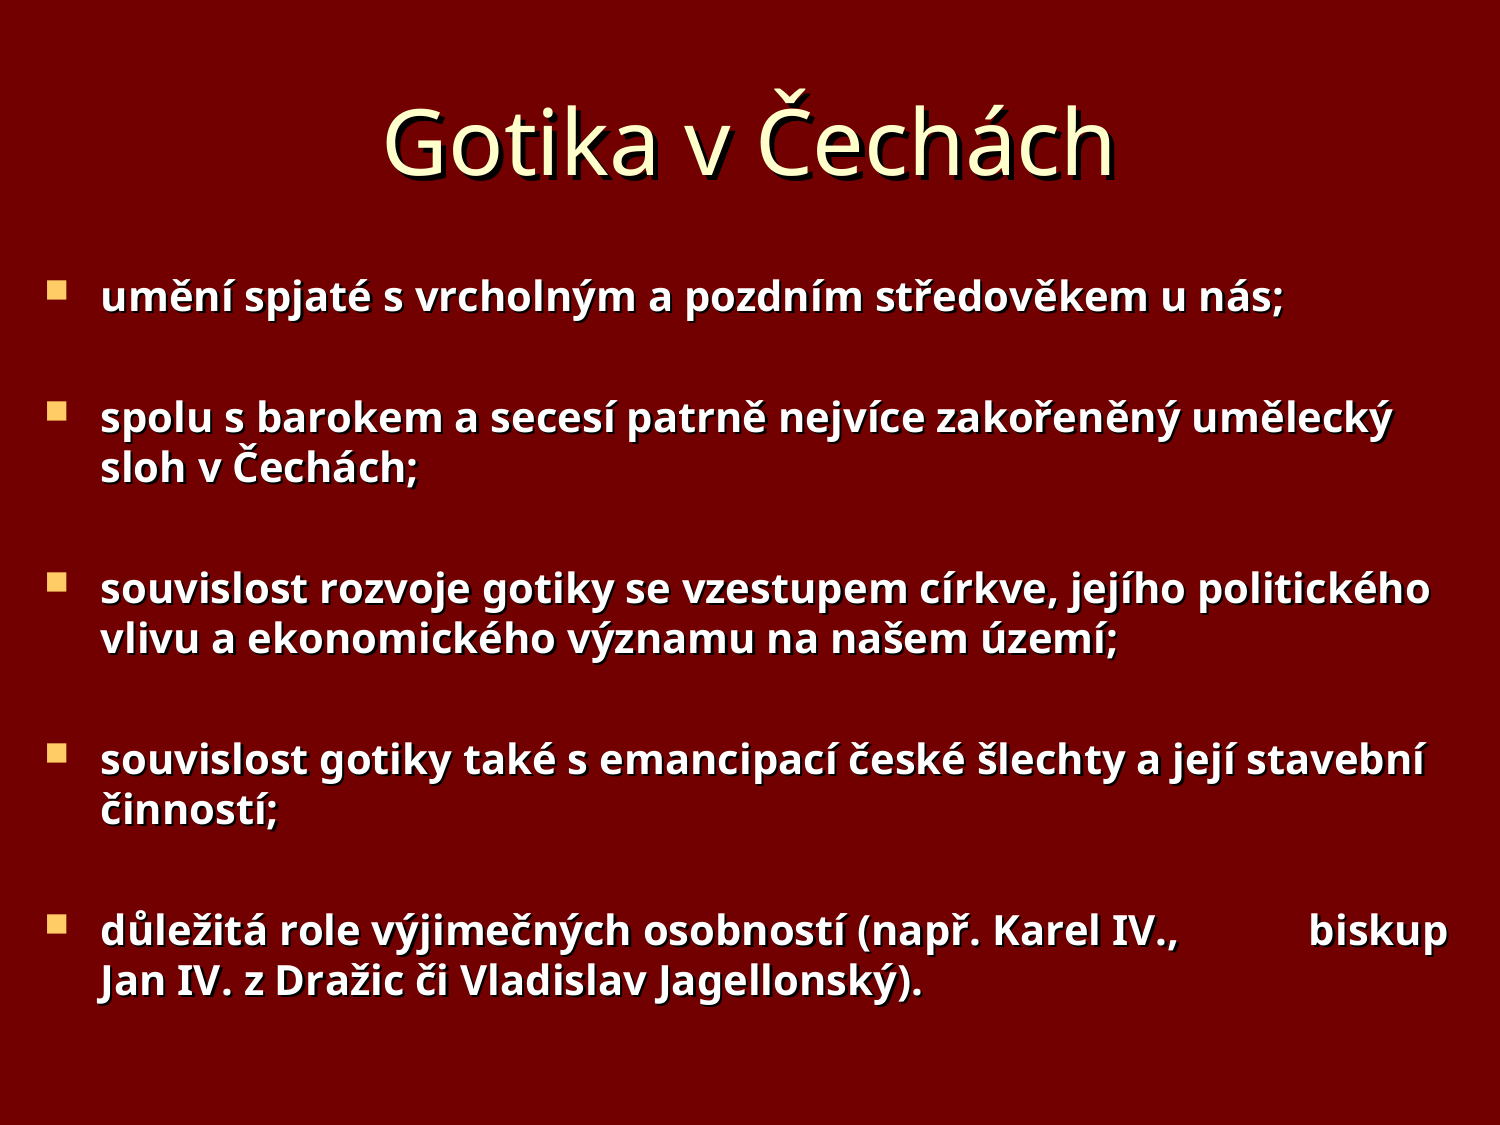

# Gotika v Čechách
umění spjaté s vrcholným a pozdním středověkem u nás;
spolu s barokem a secesí patrně nejvíce zakořeněný umělecký sloh v Čechách;
souvislost rozvoje gotiky se vzestupem církve, jejího politického vlivu a ekonomického významu na našem území;
souvislost gotiky také s emancipací české šlechty a její stavební činností;
důležitá role výjimečných osobností (např. Karel IV., biskup Jan IV. z Dražic či Vladislav Jagellonský).